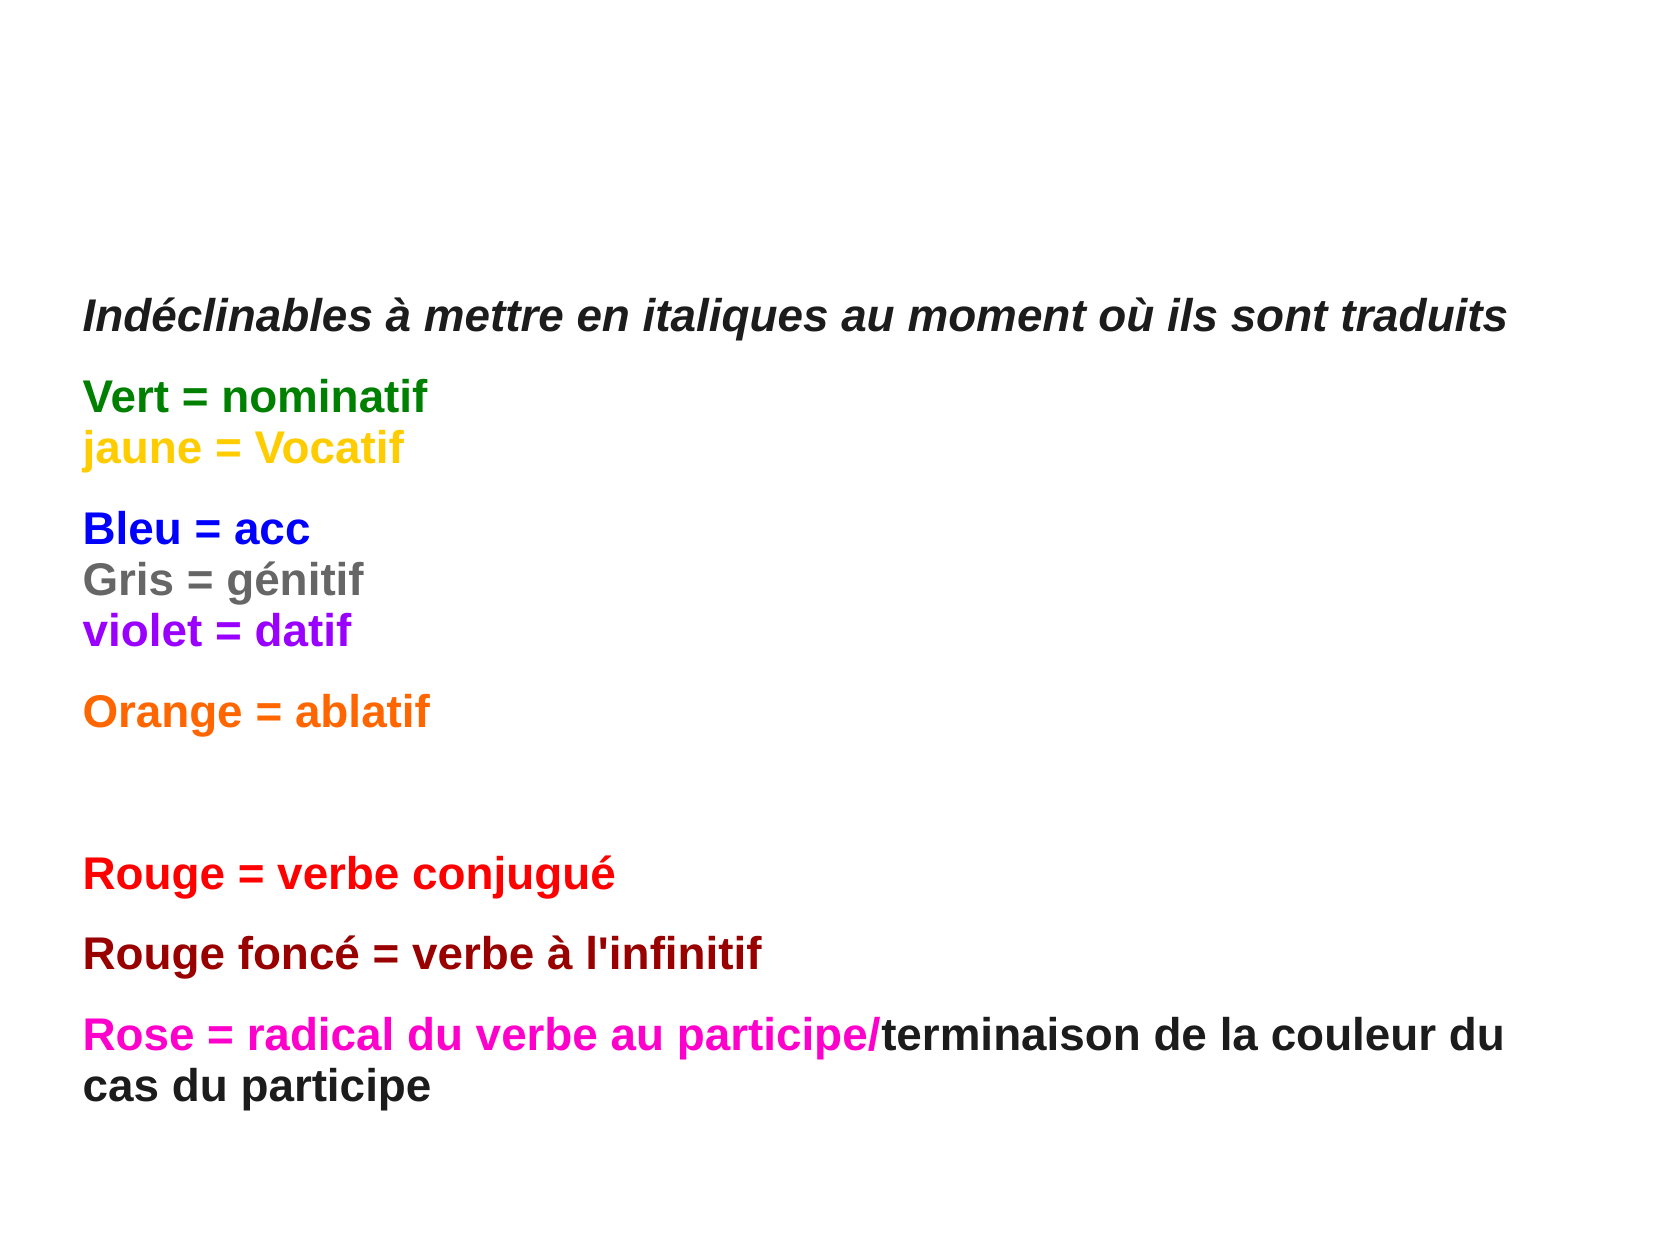

#
Indéclinables à mettre en italiques au moment où ils sont traduits
Vert = nominatif
jaune = Vocatif
Bleu = acc
Gris = génitif
violet = datif
Orange = ablatif
Rouge = verbe conjugué
Rouge foncé = verbe à l'infinitif
Rose = radical du verbe au participe/terminaison de la couleur du cas du participe